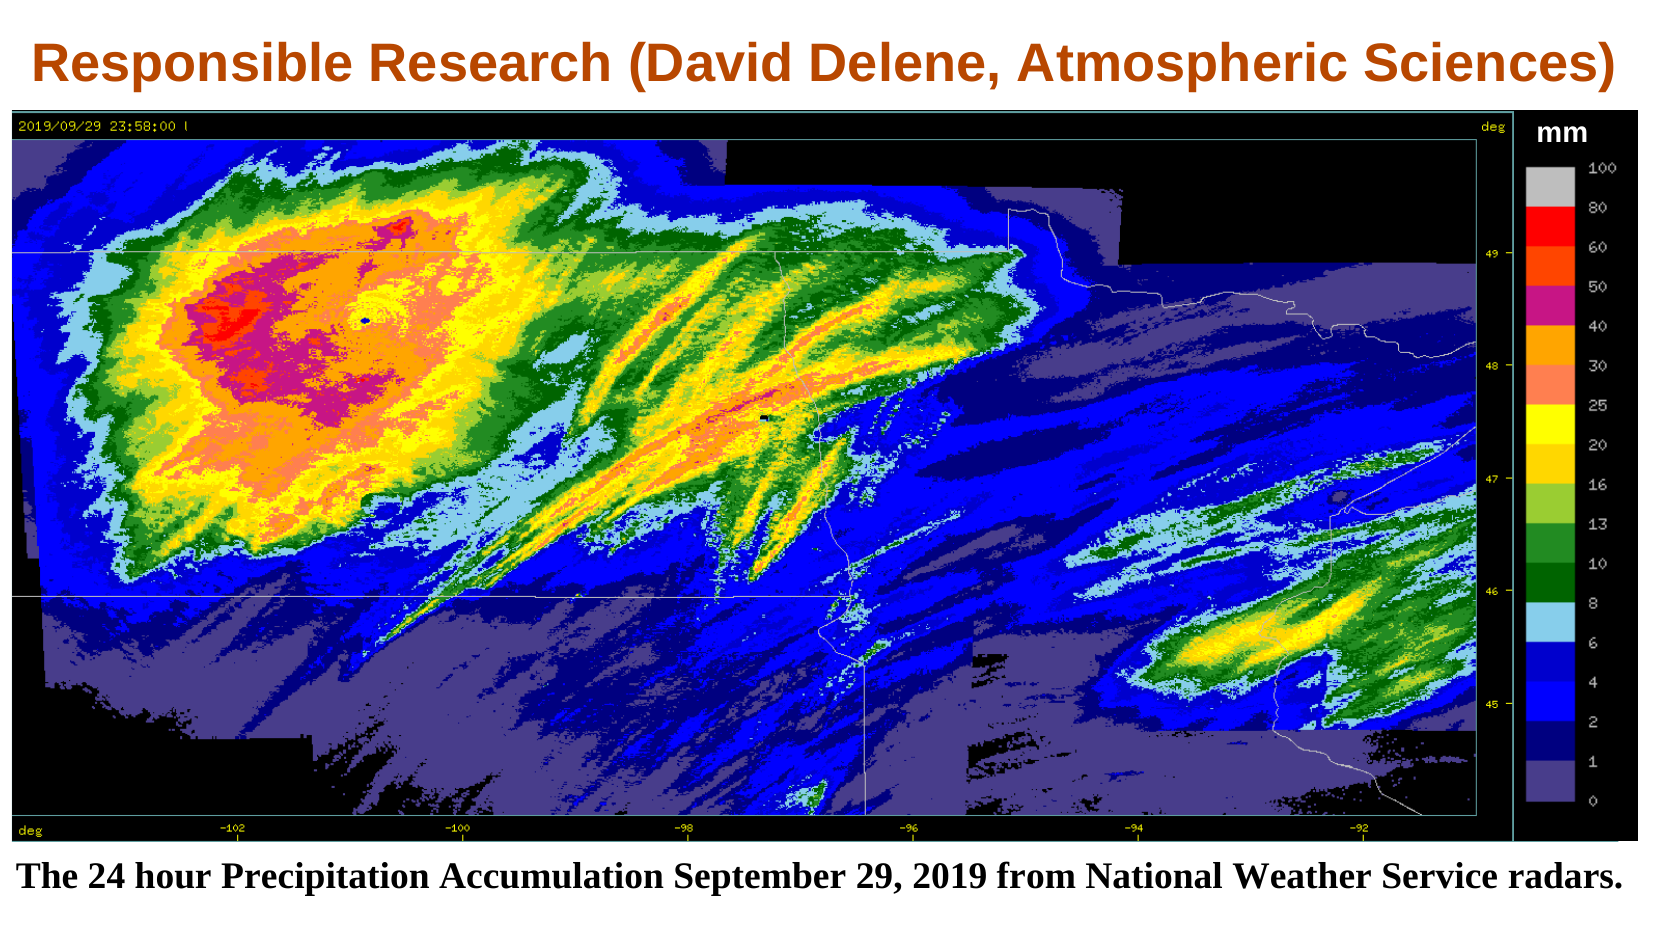

Responsible Research (David Delene, Atmospheric Sciences)
mm
The 24 hour Precipitation Accumulation September 29, 2019 from National Weather Service radars.